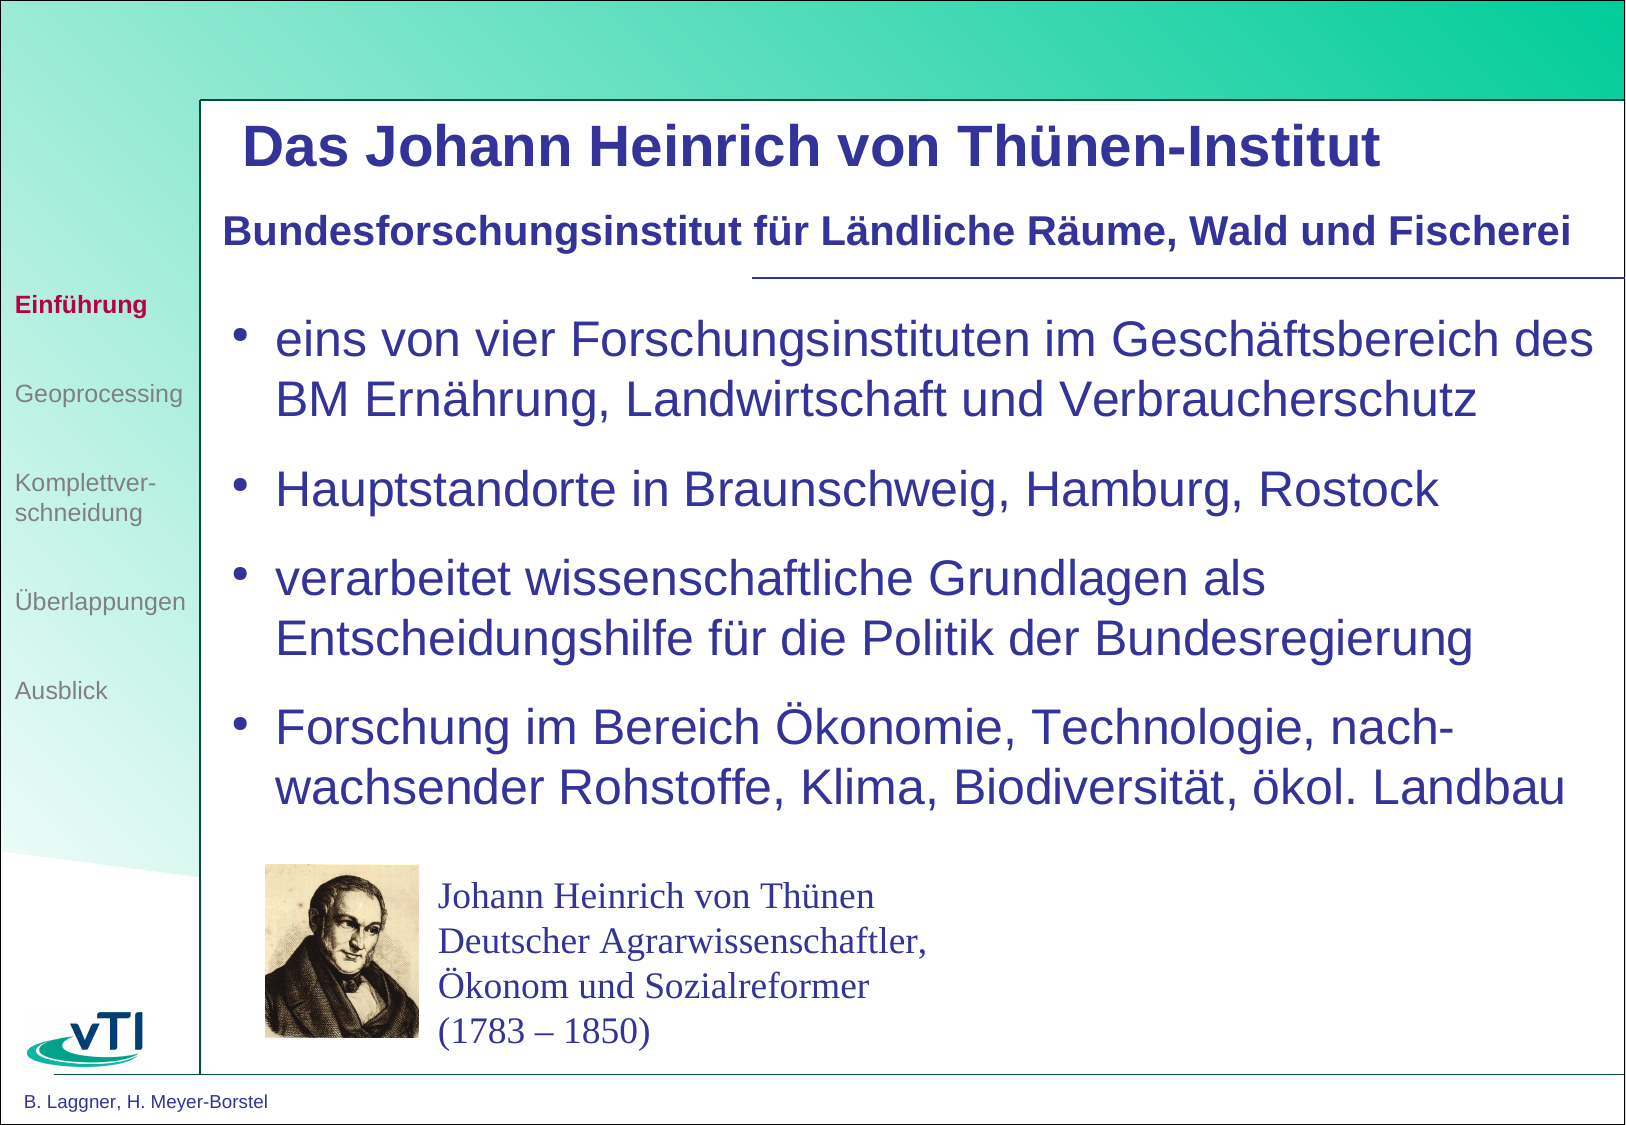

# Das Johann Heinrich von Thünen-Institut Bundesforschungsinstitut für Ländliche Räume, Wald und Fischerei
eins von vier Forschungsinstituten im Geschäftsbereich des BM Ernährung, Landwirtschaft und Verbraucherschutz
Hauptstandorte in Braunschweig, Hamburg, Rostock
verarbeitet wissenschaftliche Grundlagen als Entscheidungshilfe für die Politik der Bundesregierung
Forschung im Bereich Ökonomie, Technologie, nach-wachsender Rohstoffe, Klima, Biodiversität, ökol. Landbau
Einführung
Geoprocessing
Komplettver-schneidung
Überlappungen
Ausblick
Johann Heinrich von Thünen
Deutscher Agrarwissenschaftler, Ökonom und Sozialreformer
(1783 – 1850)